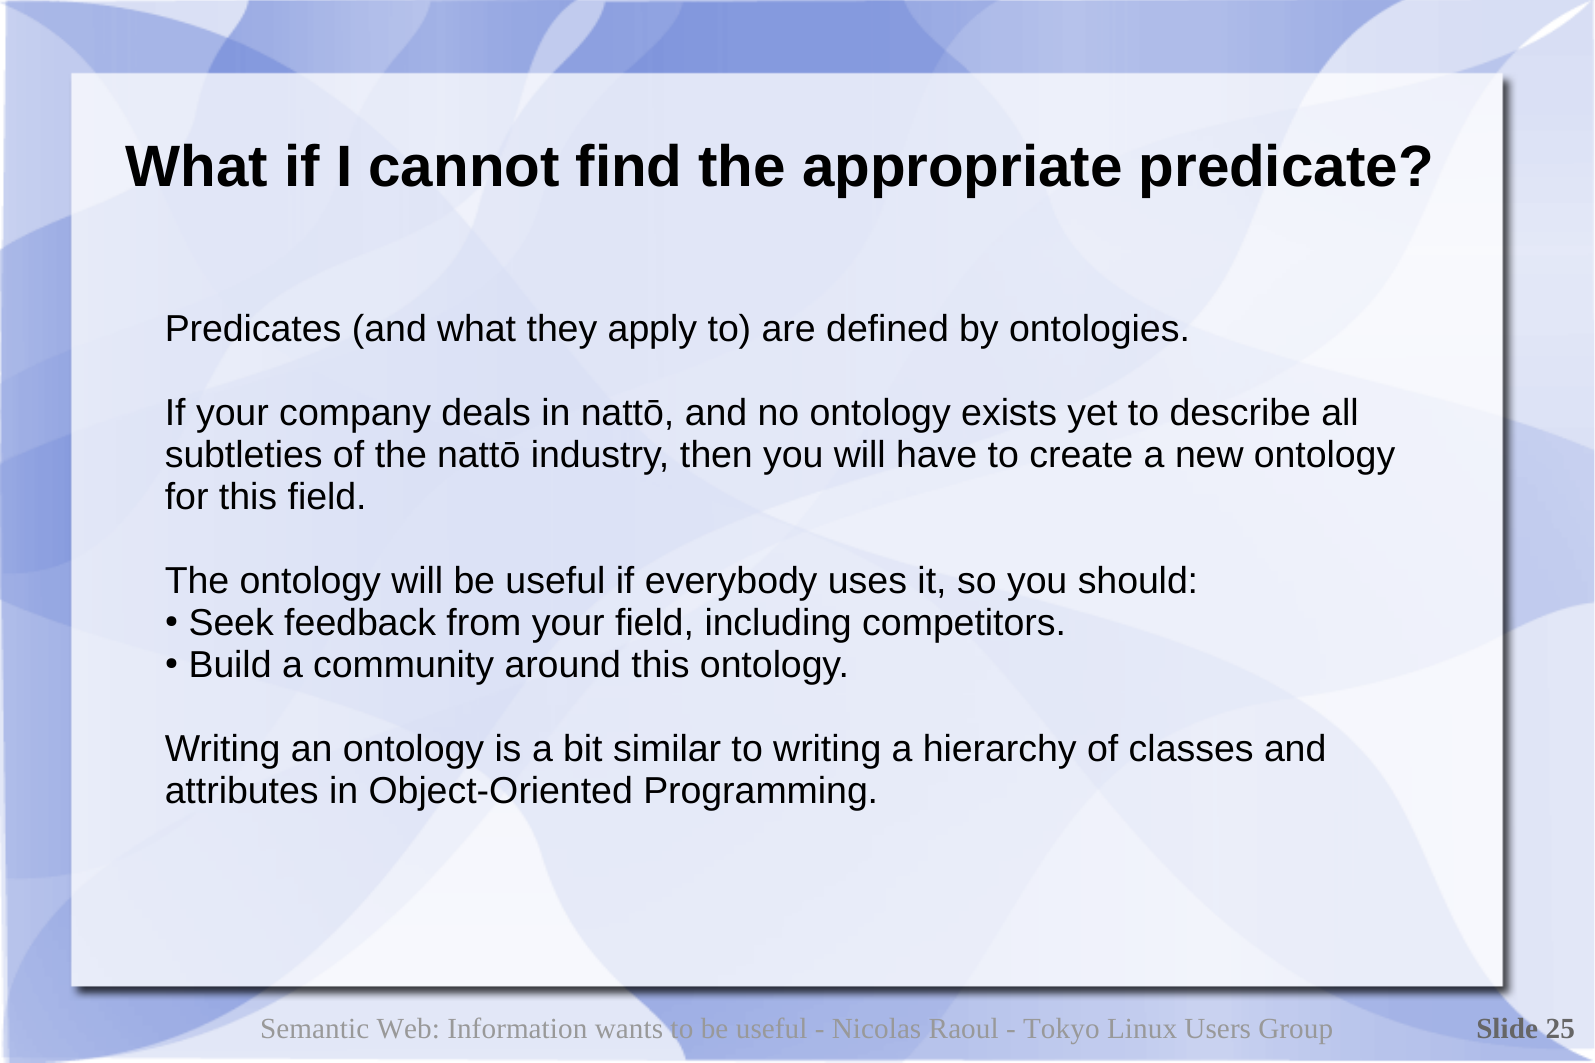

# What if I cannot find the appropriate predicate?
Predicates (and what they apply to) are defined by ontologies.
If your company deals in nattō, and no ontology exists yet to describe all subtleties of the nattō industry, then you will have to create a new ontology for this field.
The ontology will be useful if everybody uses it, so you should:
 Seek feedback from your field, including competitors.
 Build a community around this ontology.
Writing an ontology is a bit similar to writing a hierarchy of classes and attributes in Object-Oriented Programming.
Semantic Web: Information wants to be useful - Nicolas Raoul - Tokyo Linux Users Group
25